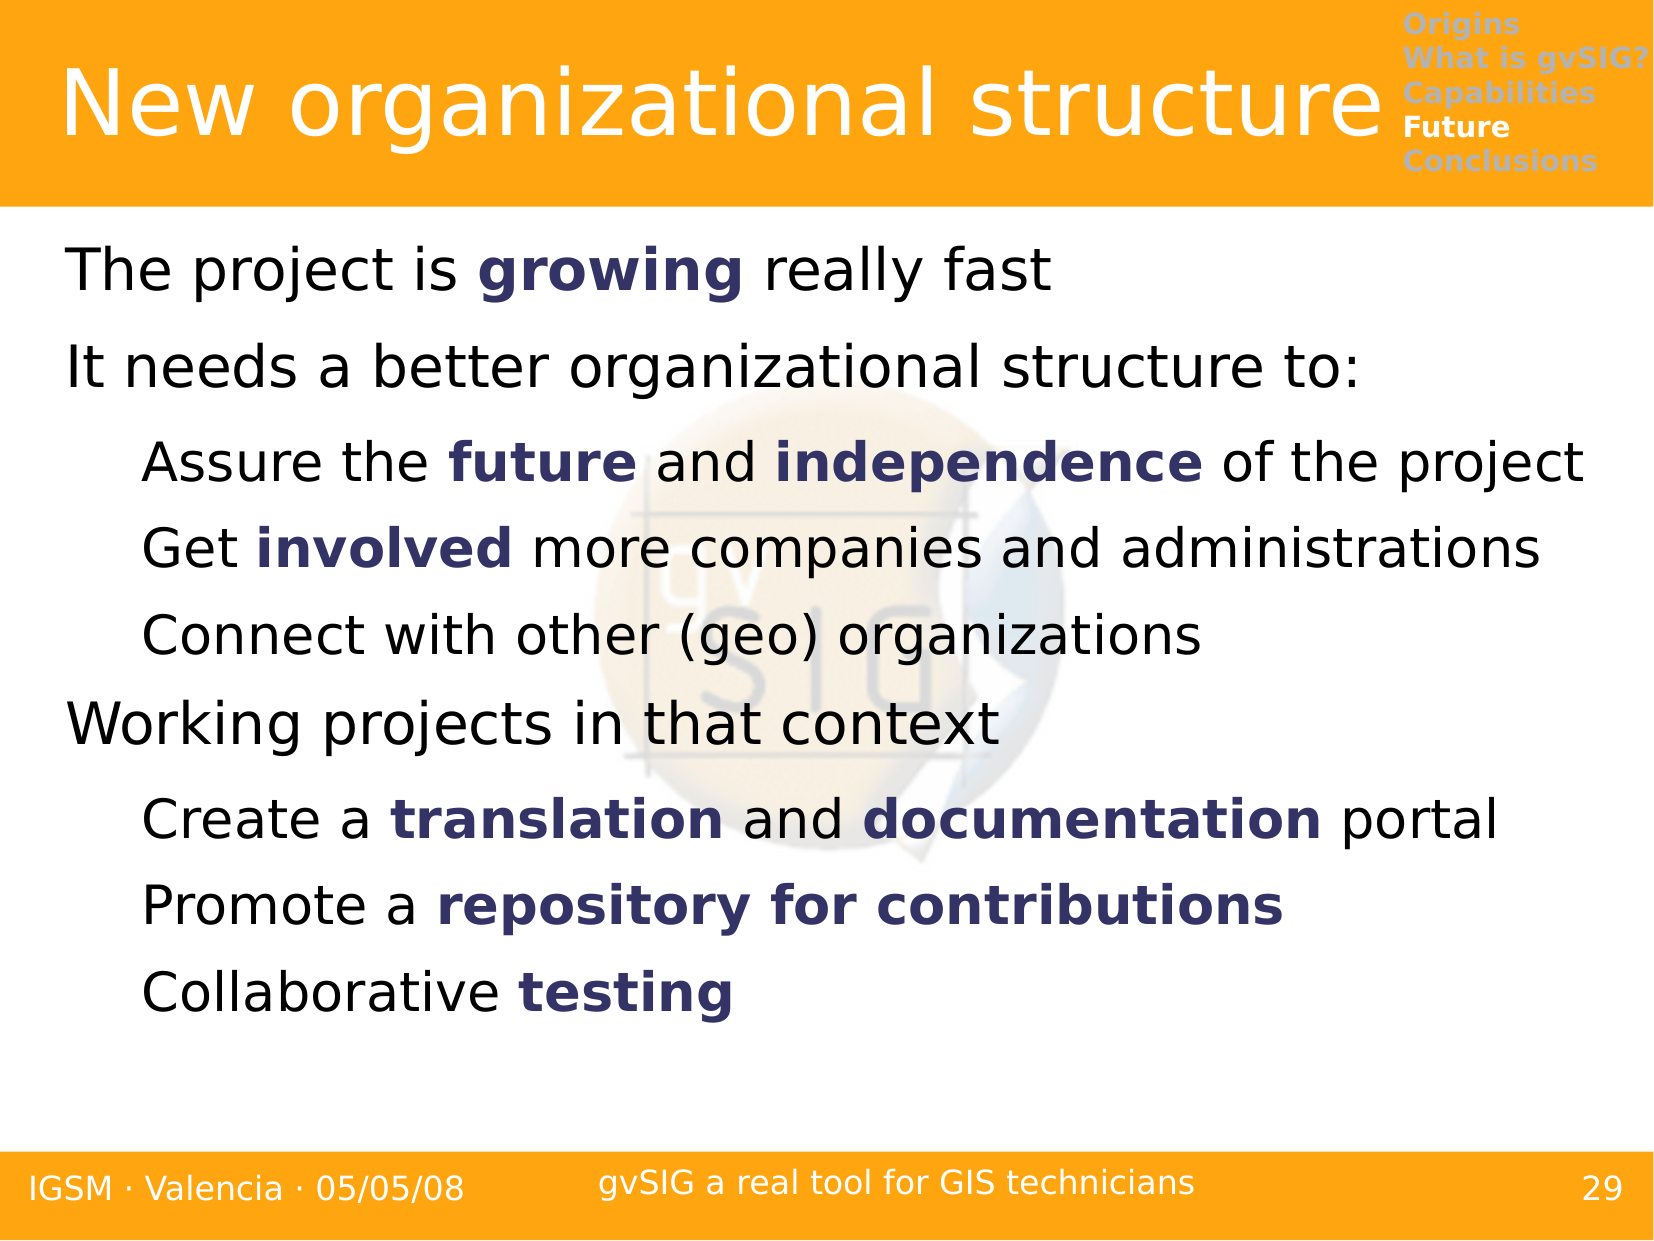

Origins
What is gvSIG?
Capabilities
Future
Conclusions
# New organizational structure
The project is growing really fast
It needs a better organizational structure to:
Assure the future and independence of the project
Get involved more companies and administrations
Connect with other (geo) organizations
Working projects in that context
Create a translation and documentation portal
Promote a repository for contributions
Collaborative testing
gvSIG a real tool for GIS technicians
IGSM · Valencia · 05/05/08
29